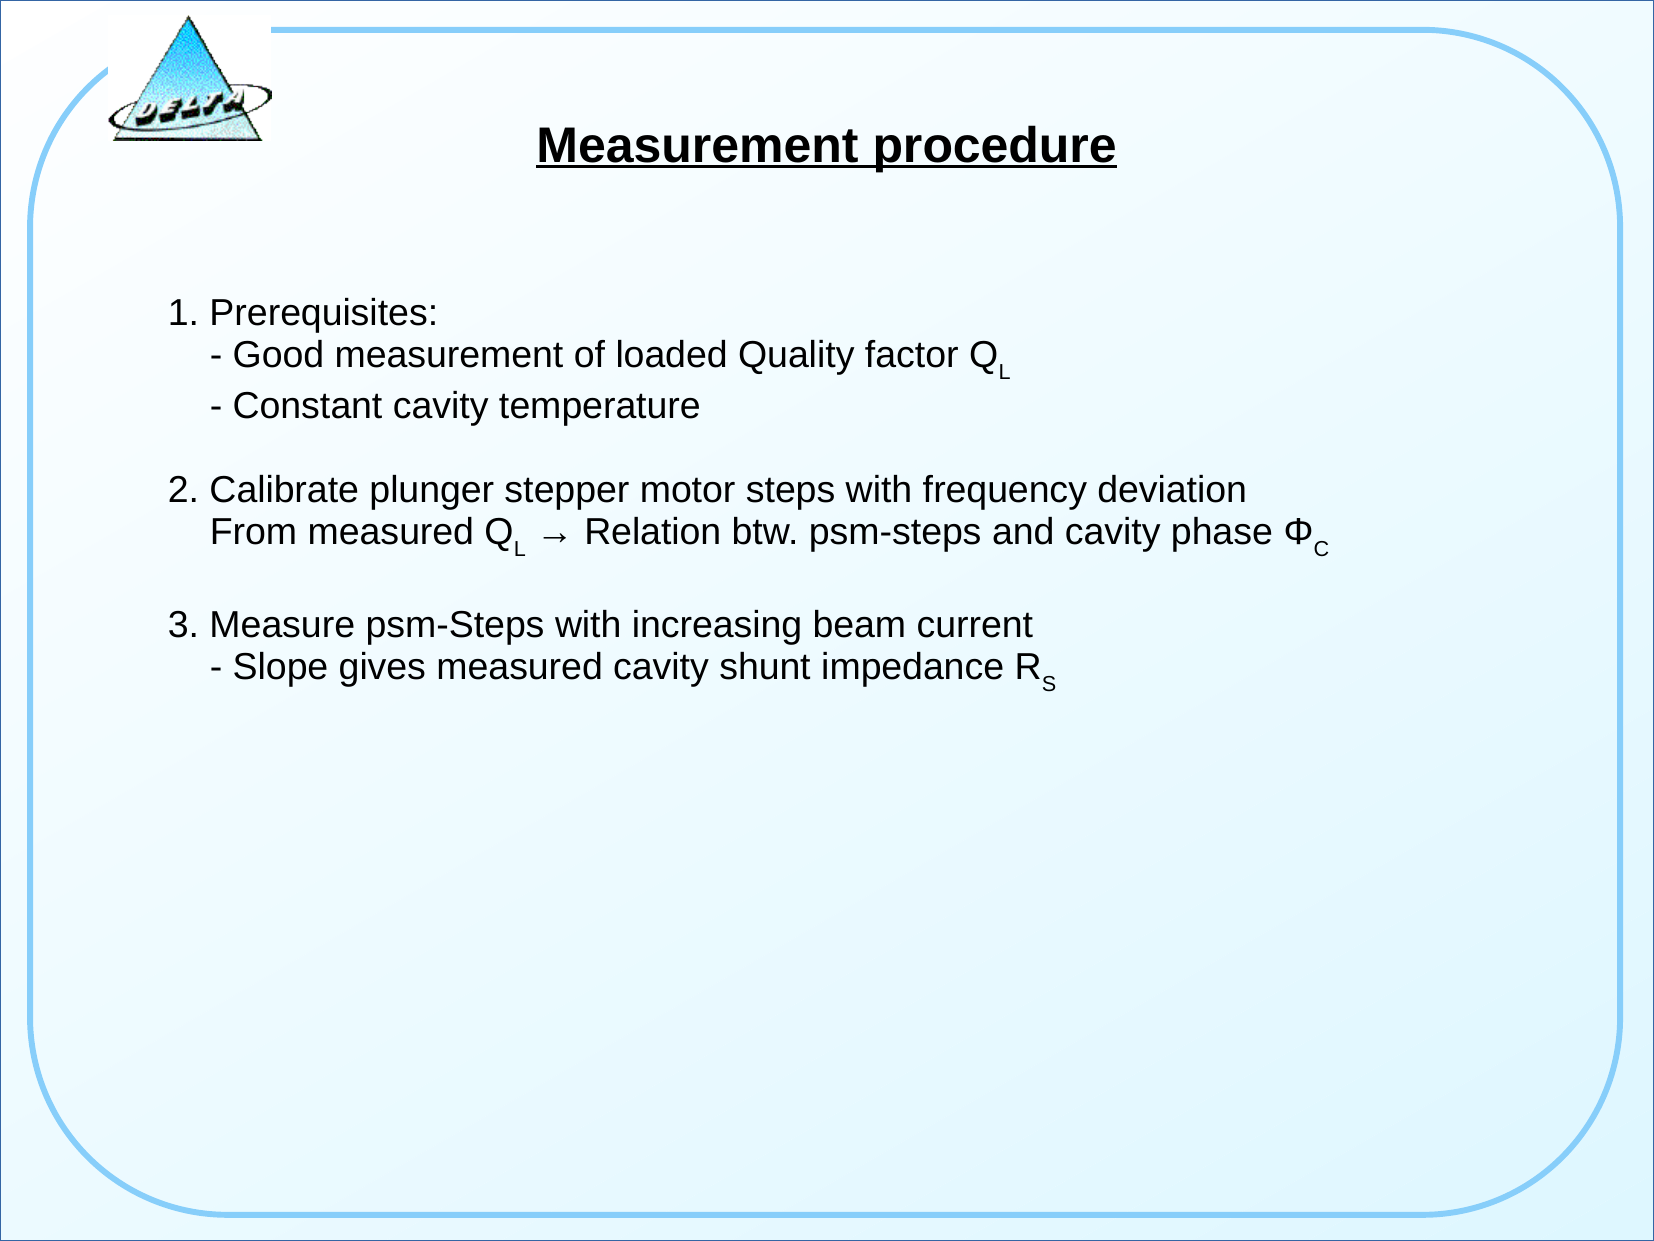

Measurement procedure
1. Prerequisites:
 - Good measurement of loaded Quality factor QL
 - Constant cavity temperature
2. Calibrate plunger stepper motor steps with frequency deviation
 From measured QL → Relation btw. psm-steps and cavity phase ΦC
3. Measure psm-Steps with increasing beam current
 - Slope gives measured cavity shunt impedance RS